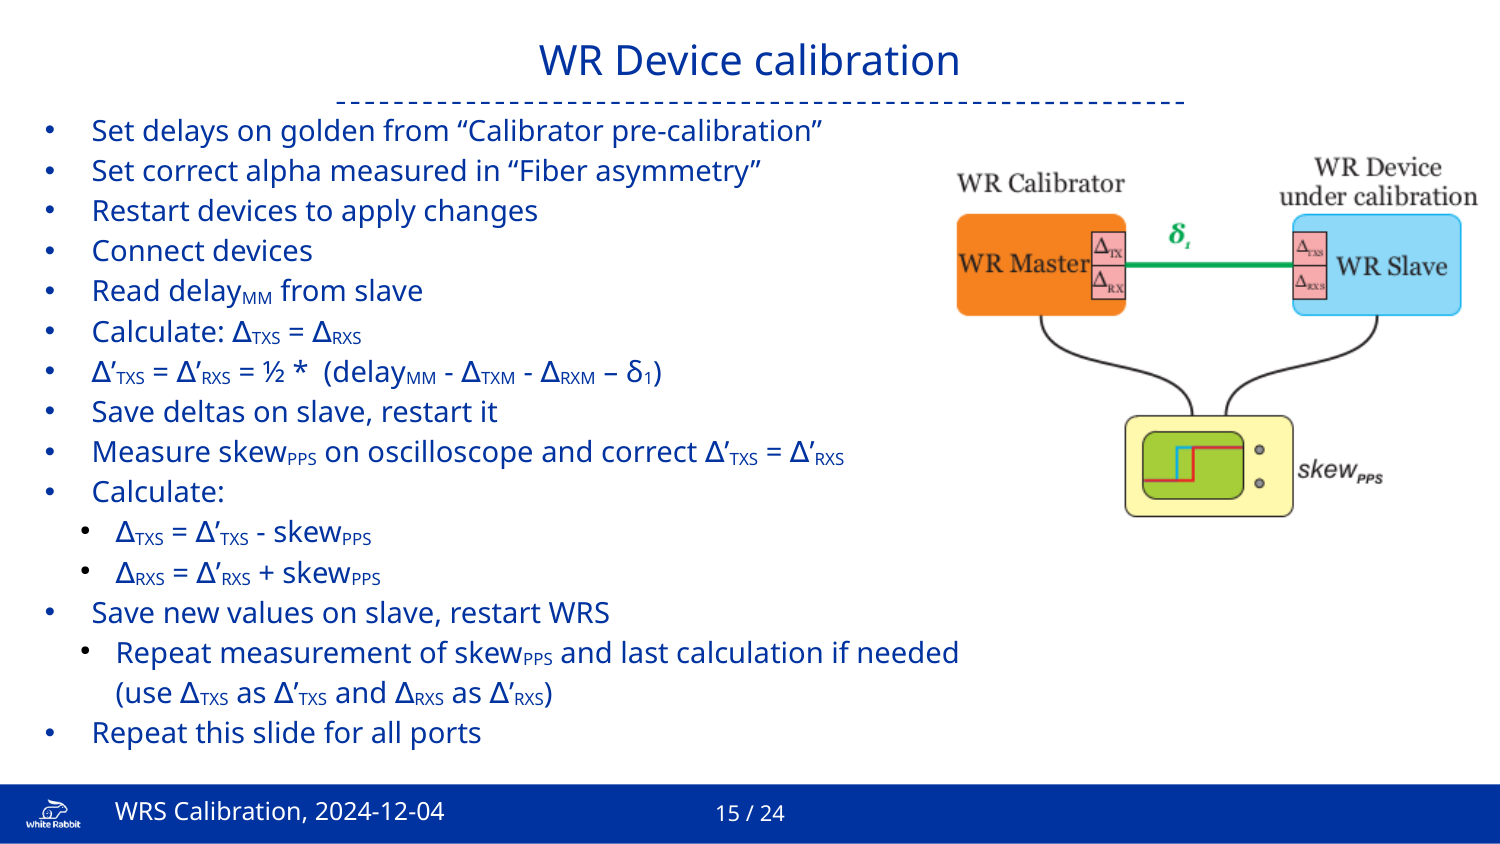

# WR Device calibration
Set delays on golden from “Calibrator pre-calibration”
Set correct alpha measured in “Fiber asymmetry”
Restart devices to apply changes
Connect devices
Read delayMM from slave
Calculate: ∆TXS = ∆RXS
∆’TXS = ∆’RXS = ½ * (delayMM - ∆TXM - ∆RXM – δ1)
Save deltas on slave, restart it
Measure skewPPS on oscilloscope and correct ∆’TXS = ∆’RXS
Calculate:
∆TXS = ∆’TXS - skewPPS
∆RXS = ∆’RXS + skewPPS
Save new values on slave, restart WRS
Repeat measurement of skewPPS and last calculation if needed
(use ∆TXS as ∆’TXS and ∆RXS as ∆’RXS)
Repeat this slide for all ports
WRS Calibration, 2024-12-04